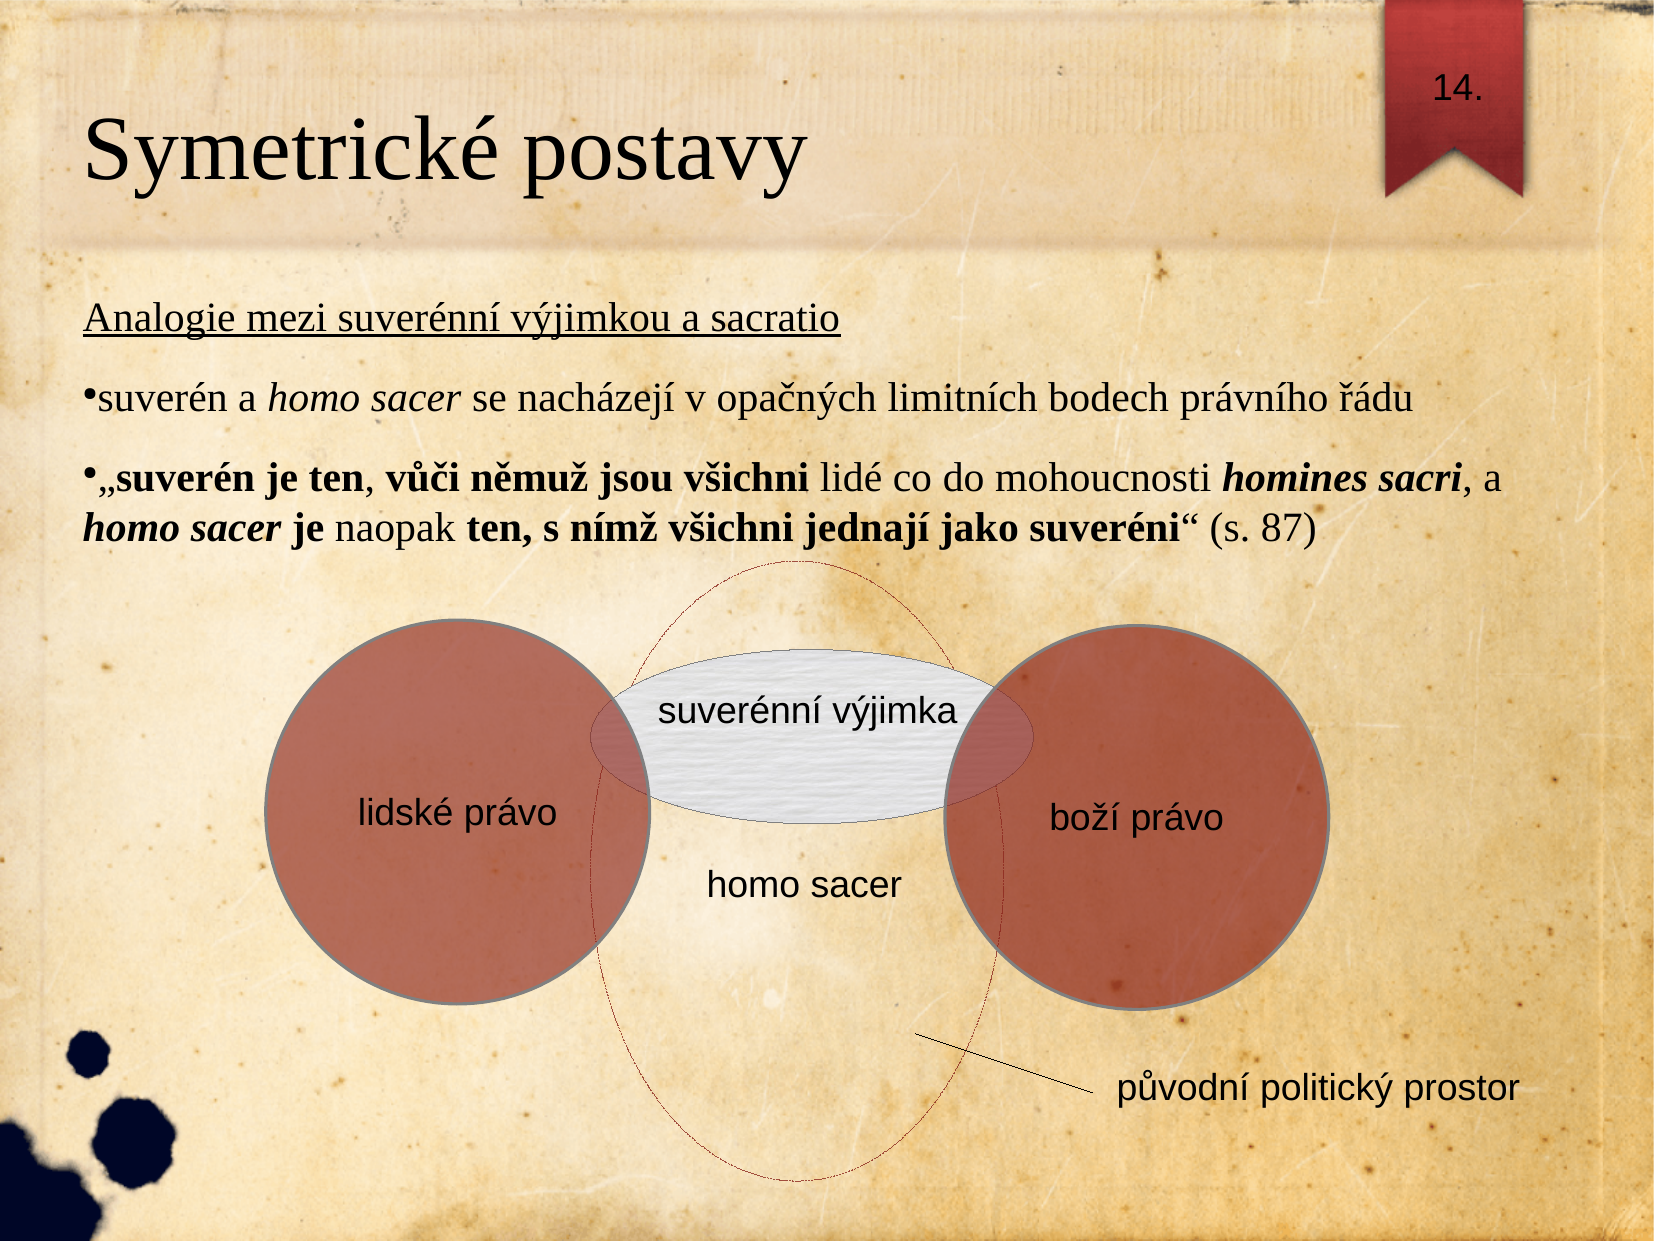

# Symetrické postavy
14.
Analogie mezi suverénní výjimkou a sacratio
suverén a homo sacer se nacházejí v opačných limitních bodech právního řádu
„suverén je ten, vůči němuž jsou všichni lidé co do mohoucnosti homines sacri, a homo sacer je naopak ten, s nímž všichni jednají jako suveréni“ (s. 87)
lidské právo
boží právo
suverénní výjimka
homo sacer
původní politický prostor